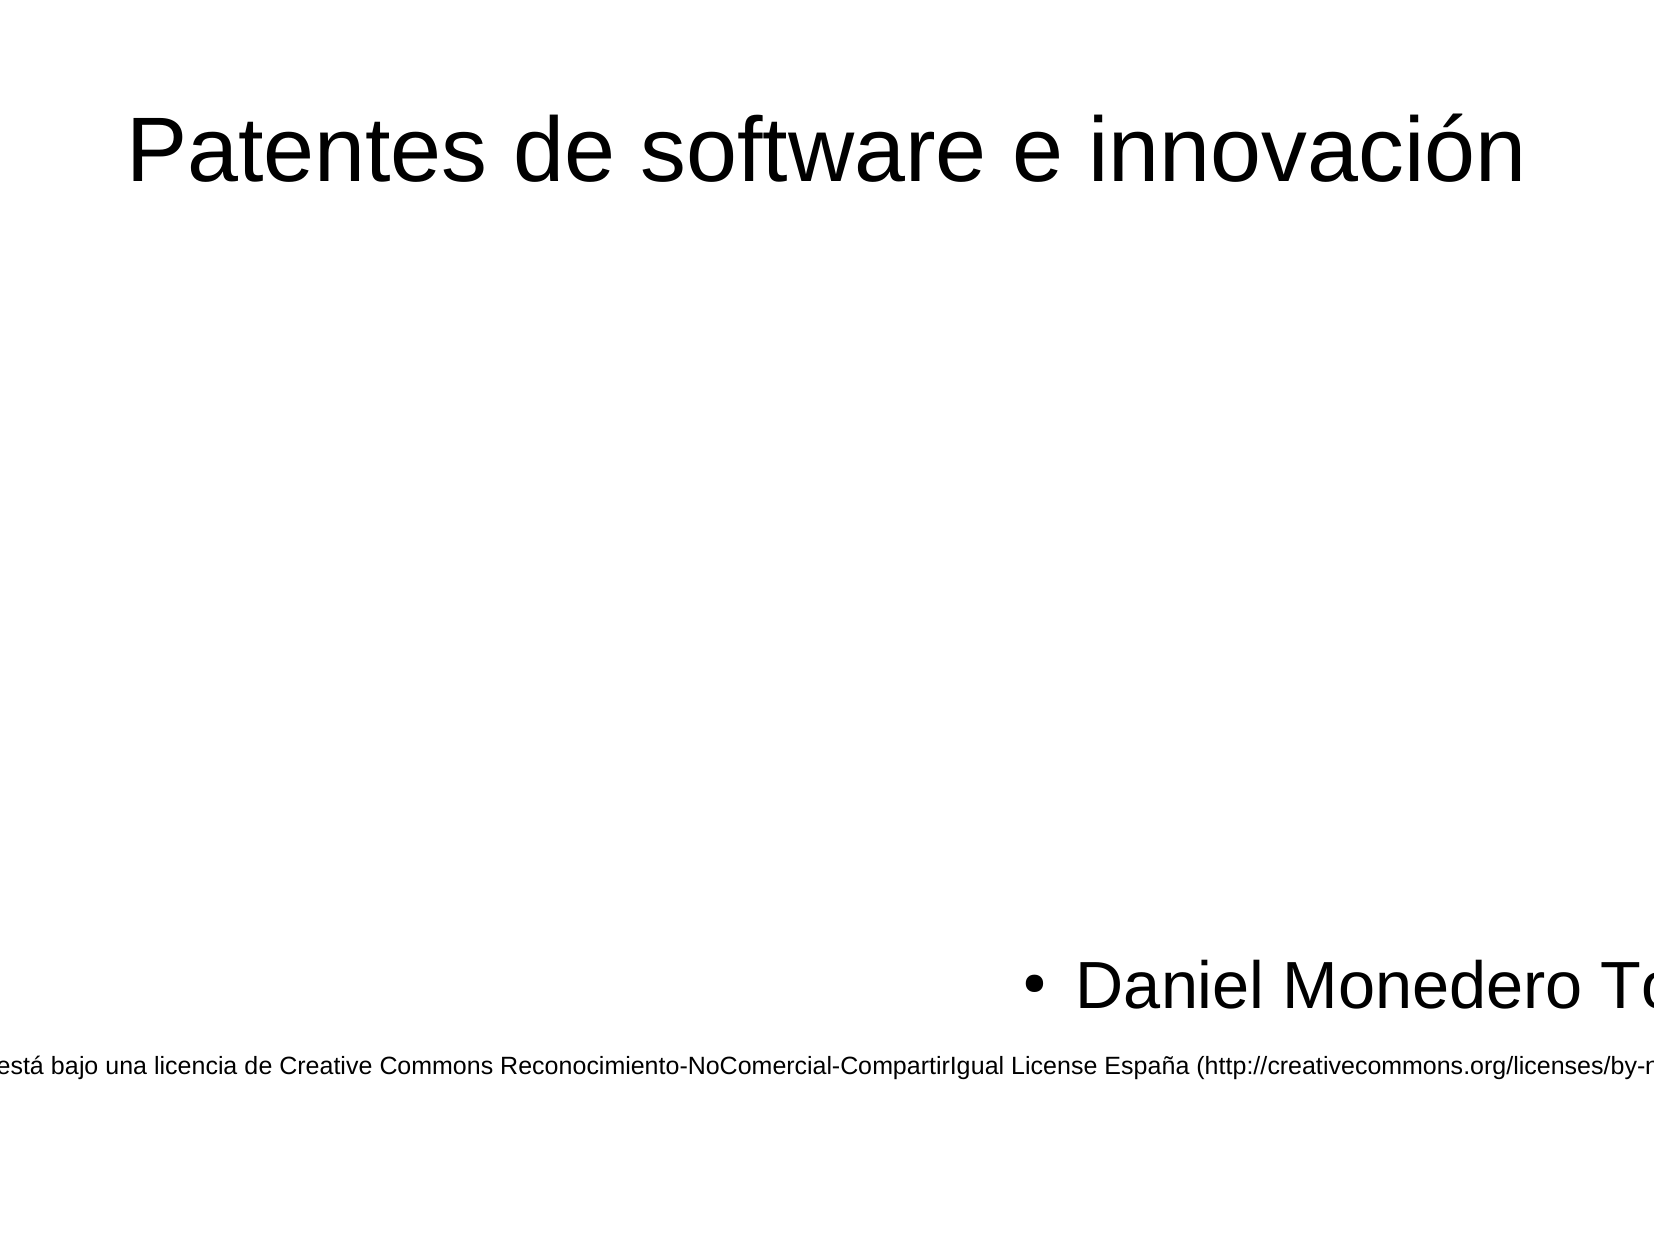

# Patentes de software e innovación
Daniel Monedero Tórtola
Esta obra está bajo una licencia de Creative Commons Reconocimiento-NoComercial-CompartirIgual License España (http://creativecommons.org/licenses/by-nc-sa/2.5/es/).